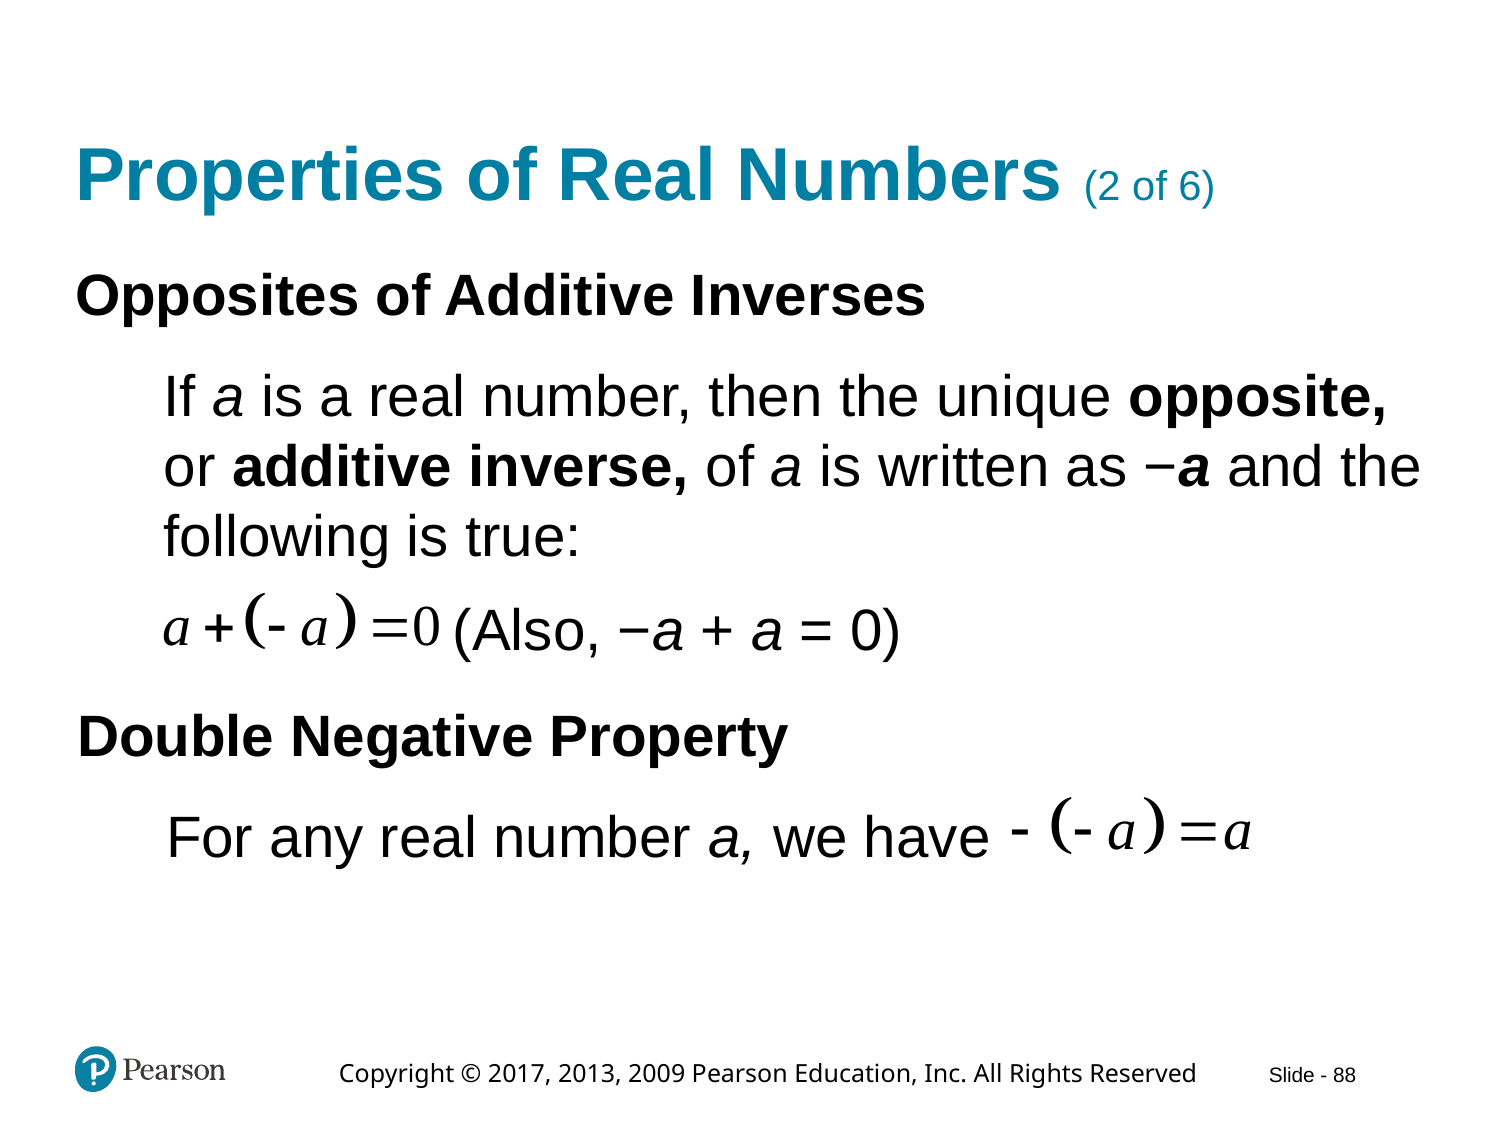

# Properties of Real Numbers (2 of 6)
Opposites of Additive Inverses
If a is a real number, then the unique opposite, or additive inverse, of a is written as −a and the following is true:
(Also, −a + a = 0)
Double Negative Property
For any real number a, we have